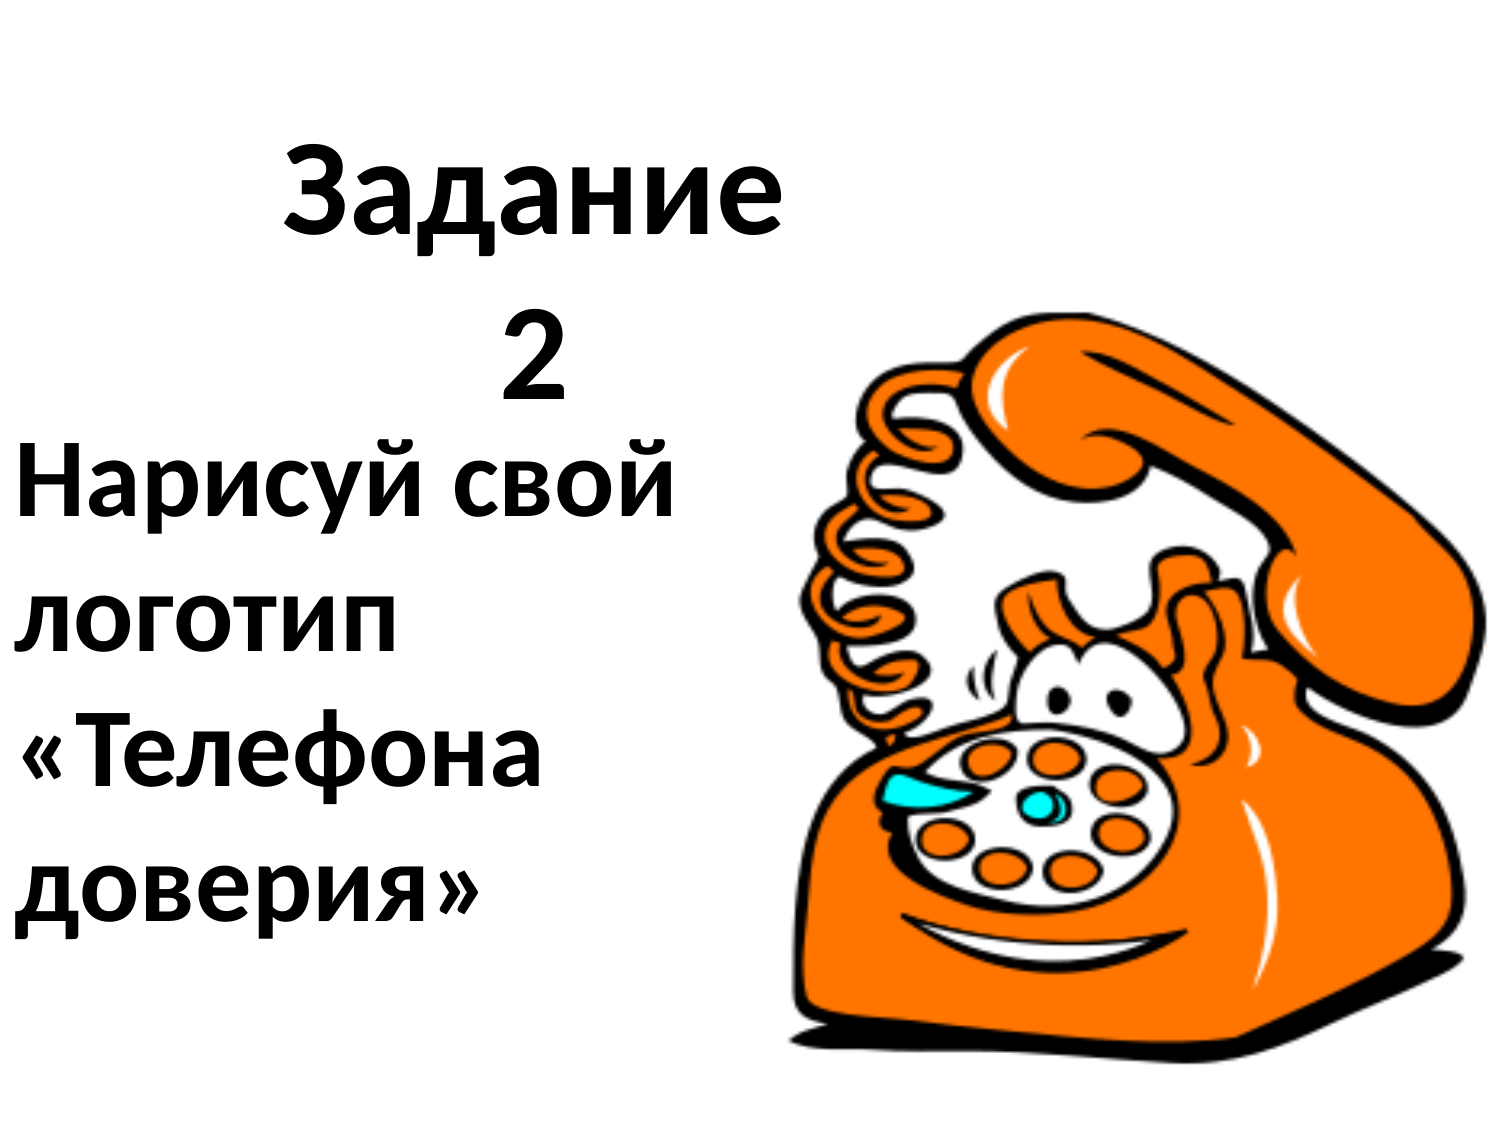

Задание
2
Нарисуй свой логотип «Телефона доверия»